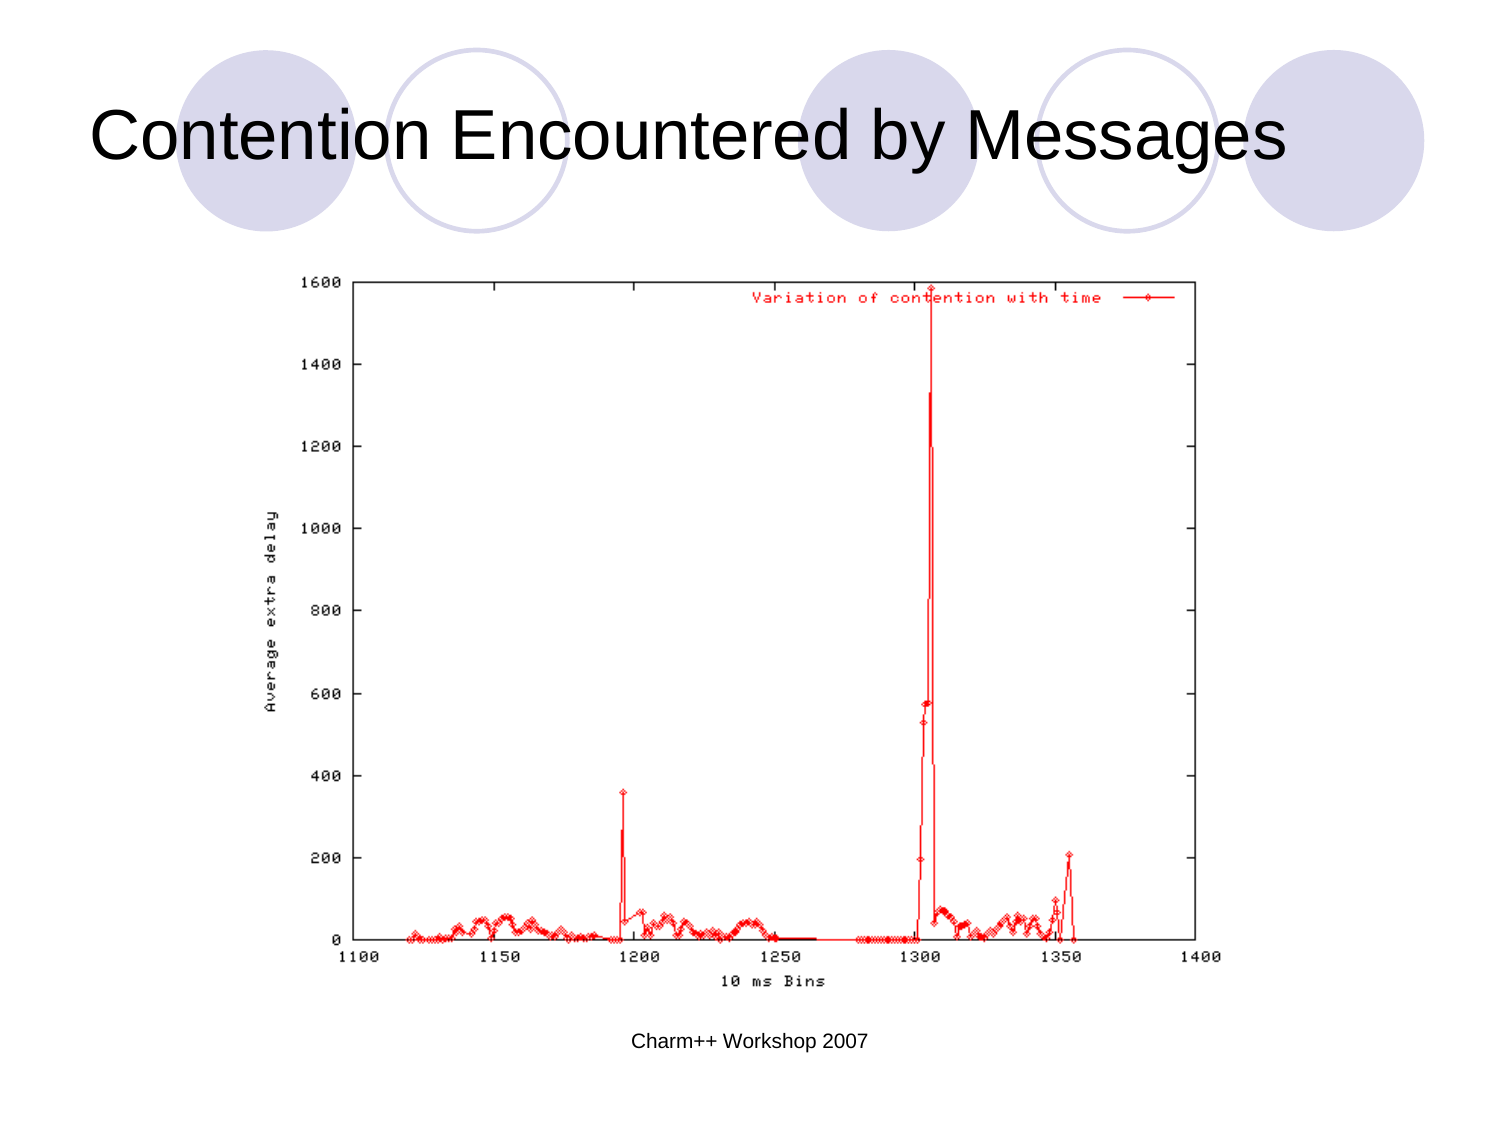

# Contention Encountered by Messages
Charm++ Workshop 2007